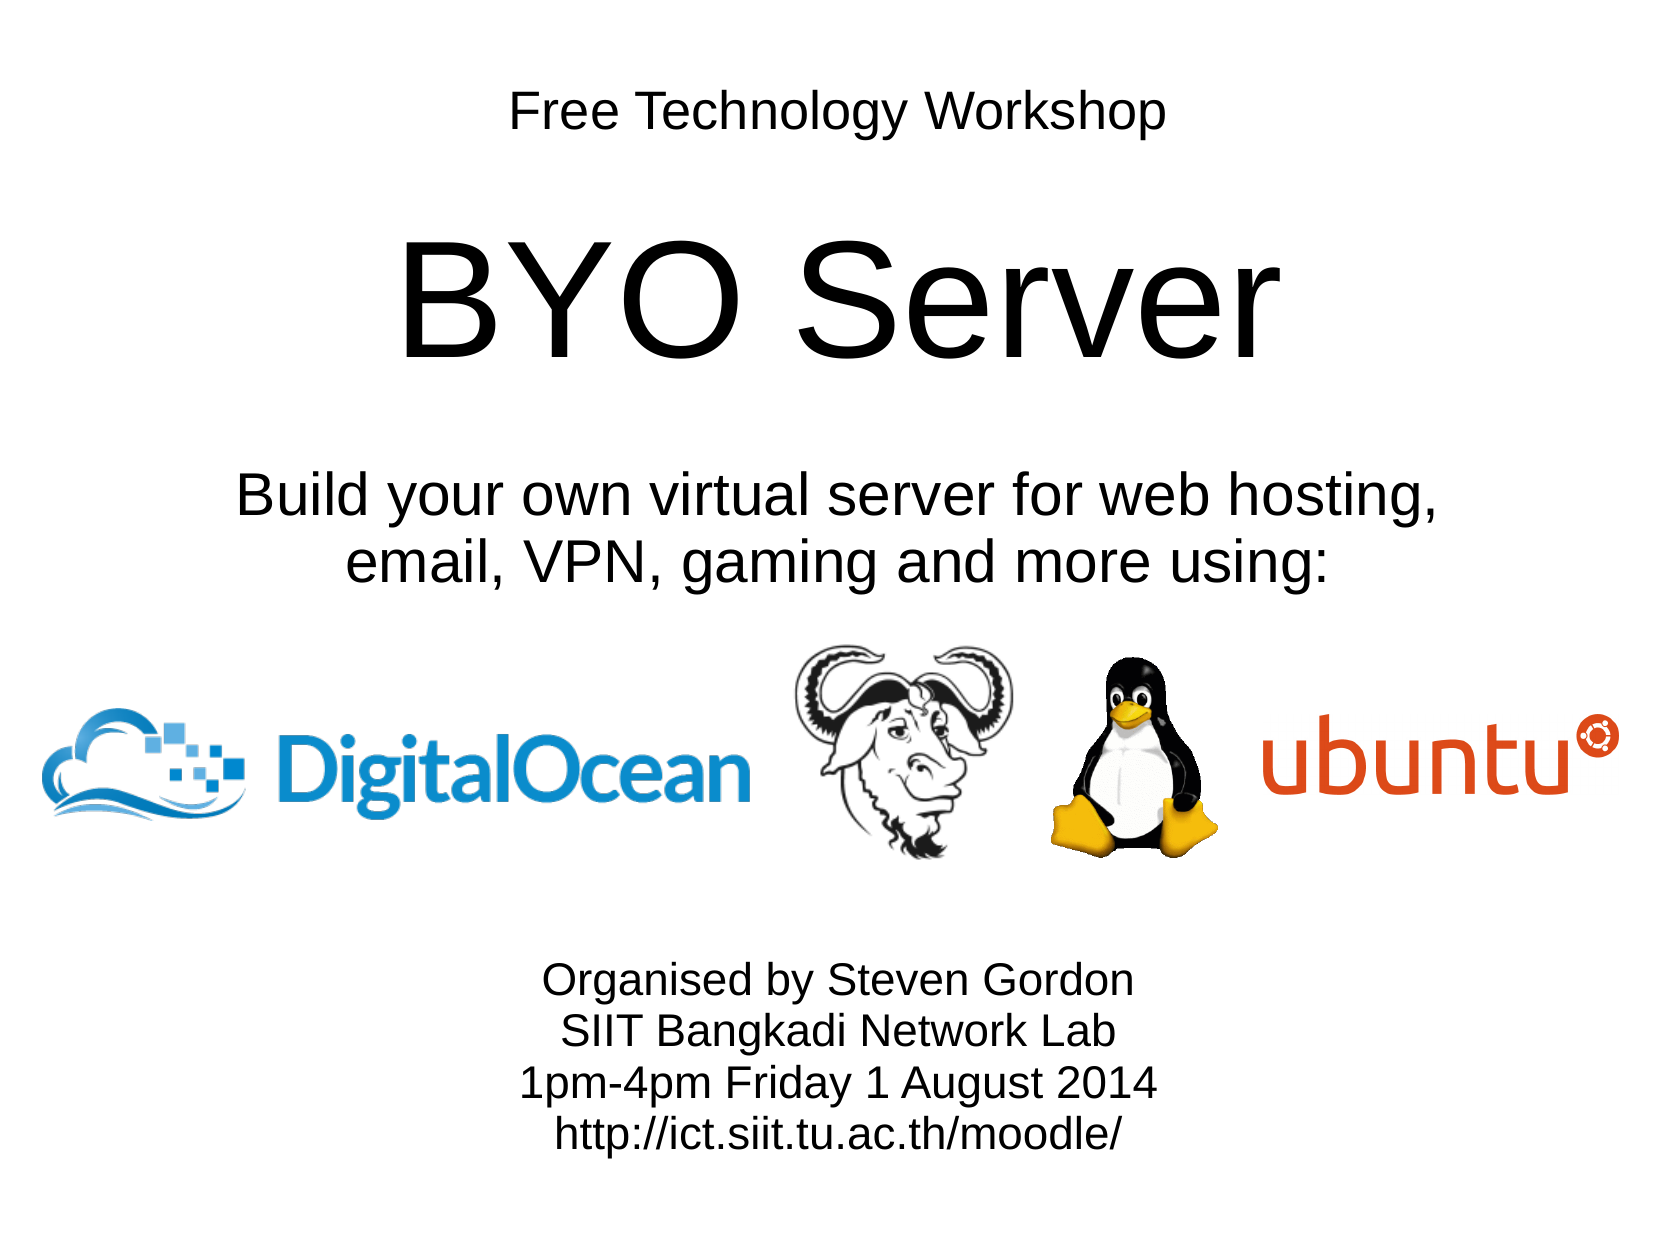

# Free Technology Workshop
BYO Server
Build your own virtual server for web hosting,
email, VPN, gaming and more using:
Organised by Steven Gordon
SIIT Bangkadi Network Lab
1pm-4pm Friday 1 August 2014
http://ict.siit.tu.ac.th/moodle/